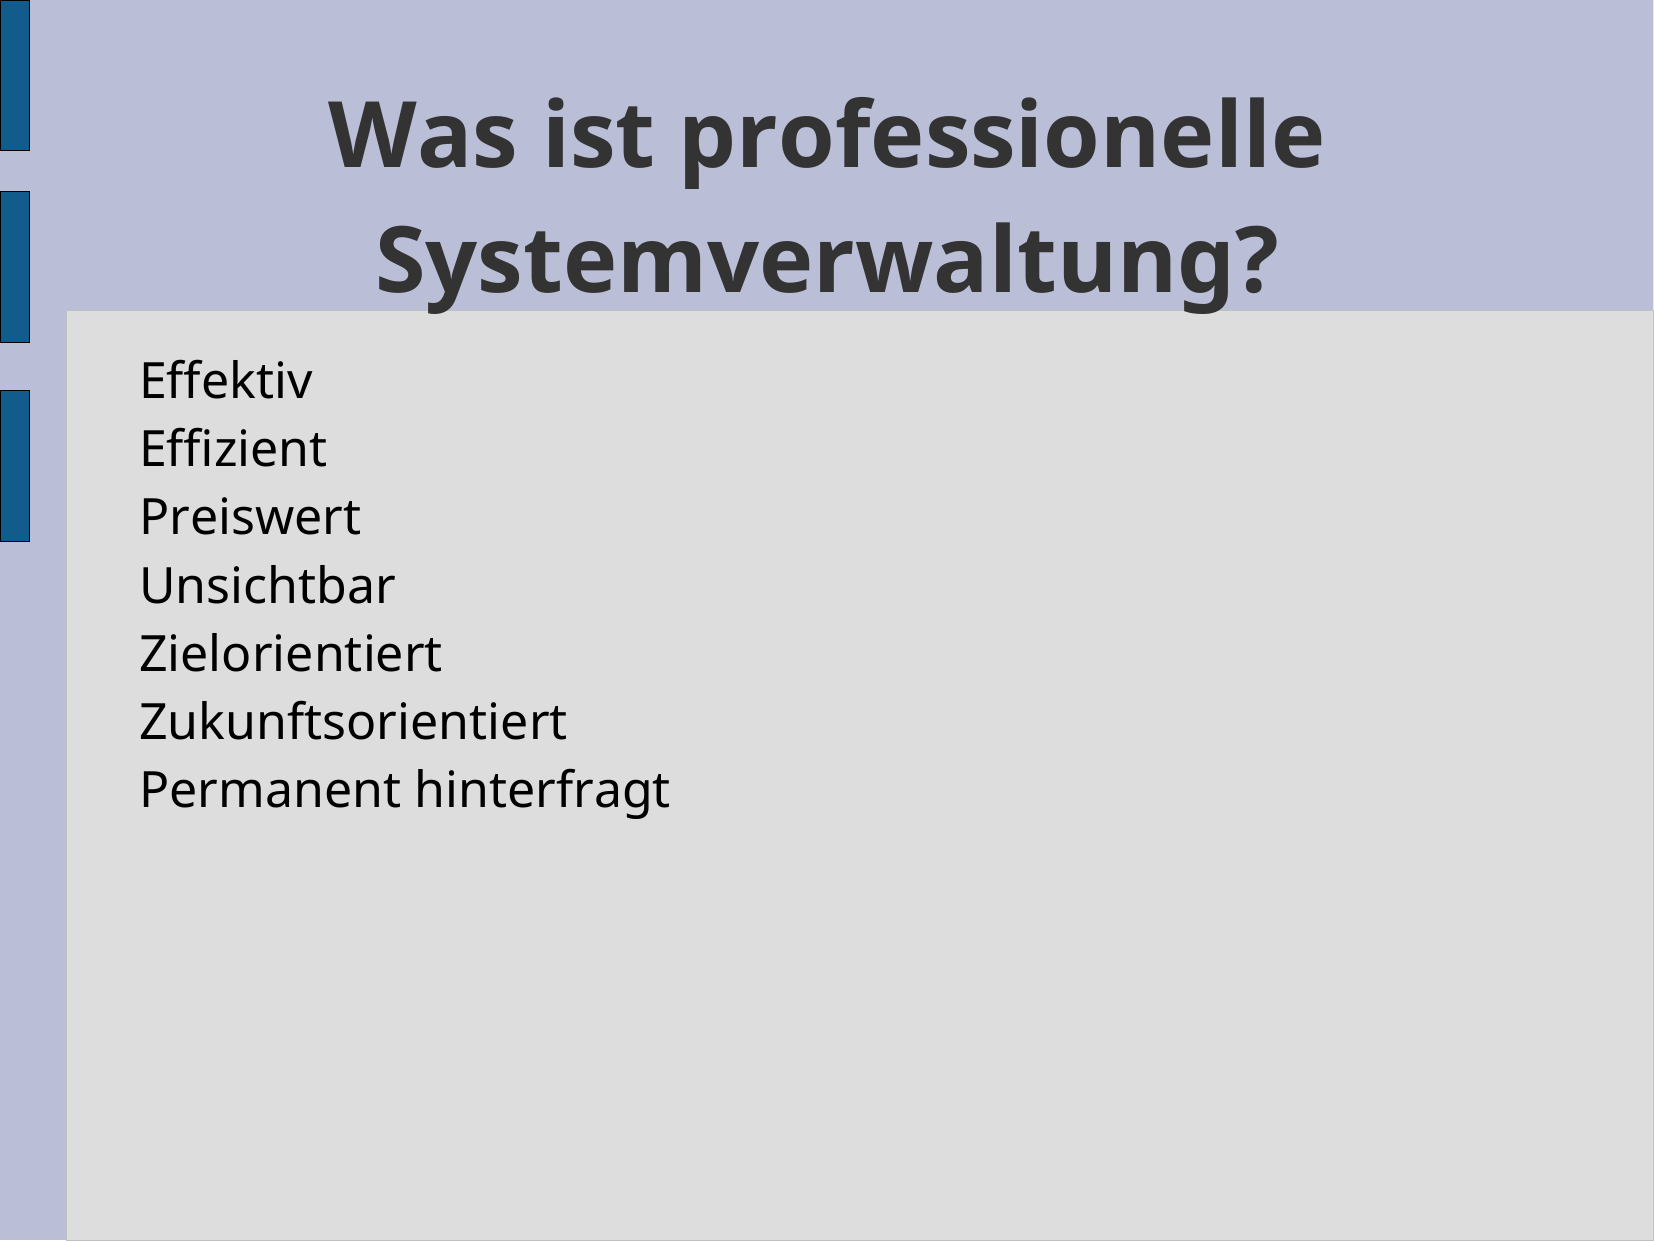

# Was ist professionelle Systemverwaltung?
Effektiv
Effizient
Preiswert
Unsichtbar
Zielorientiert
Zukunftsorientiert
Permanent hinterfragt